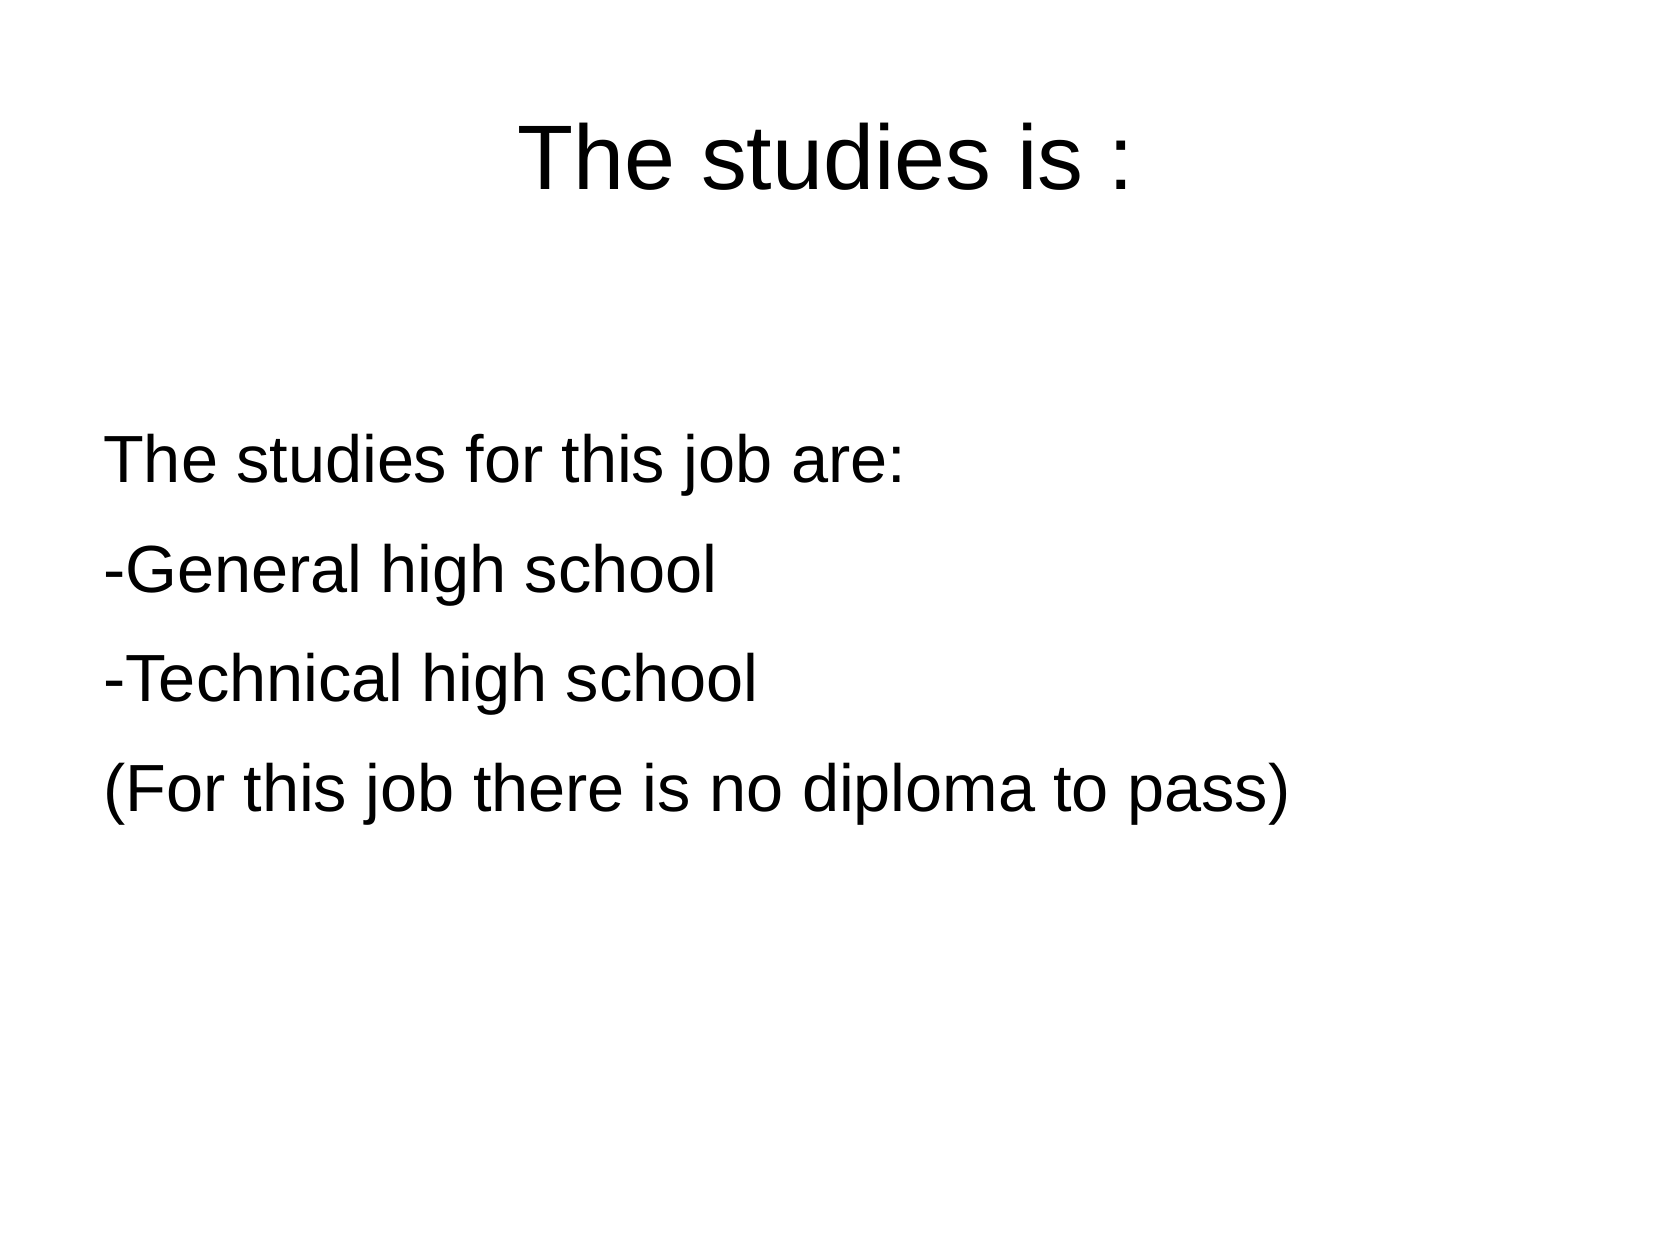

# The studies is :
The studies for this job are:
-General high school
-Technical high school
(For this job there is no diploma to pass)